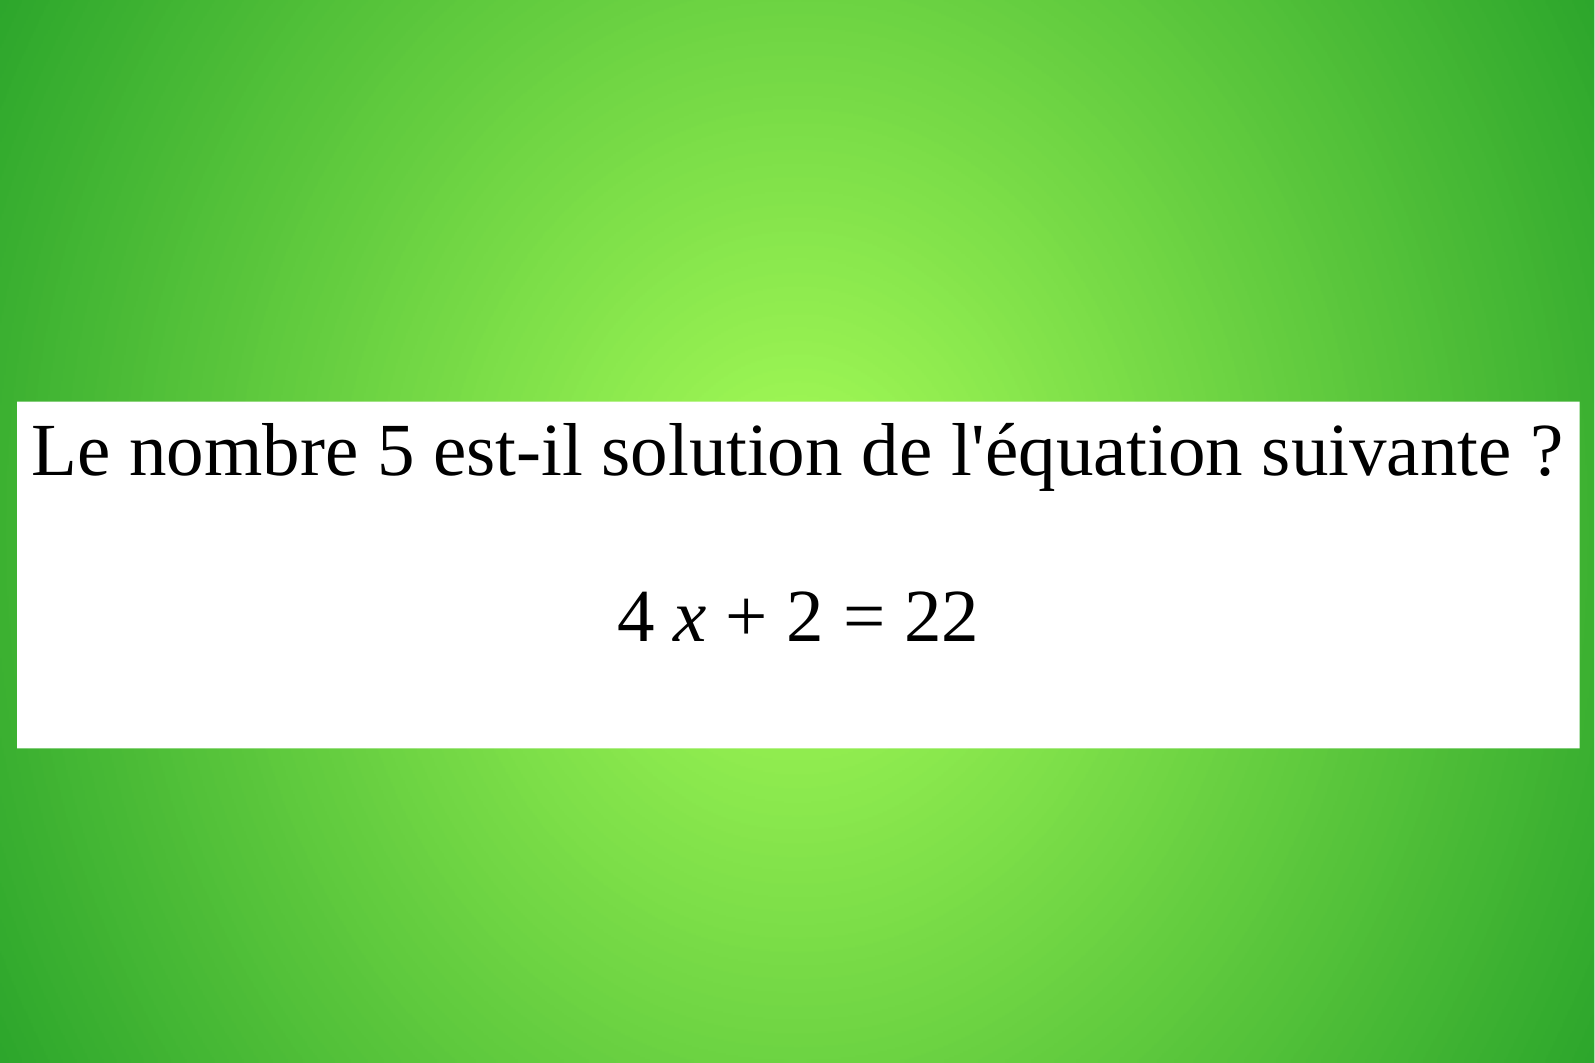

Le nombre 5 est-il solution de l'équation suivante ?
4 x + 2 = 22